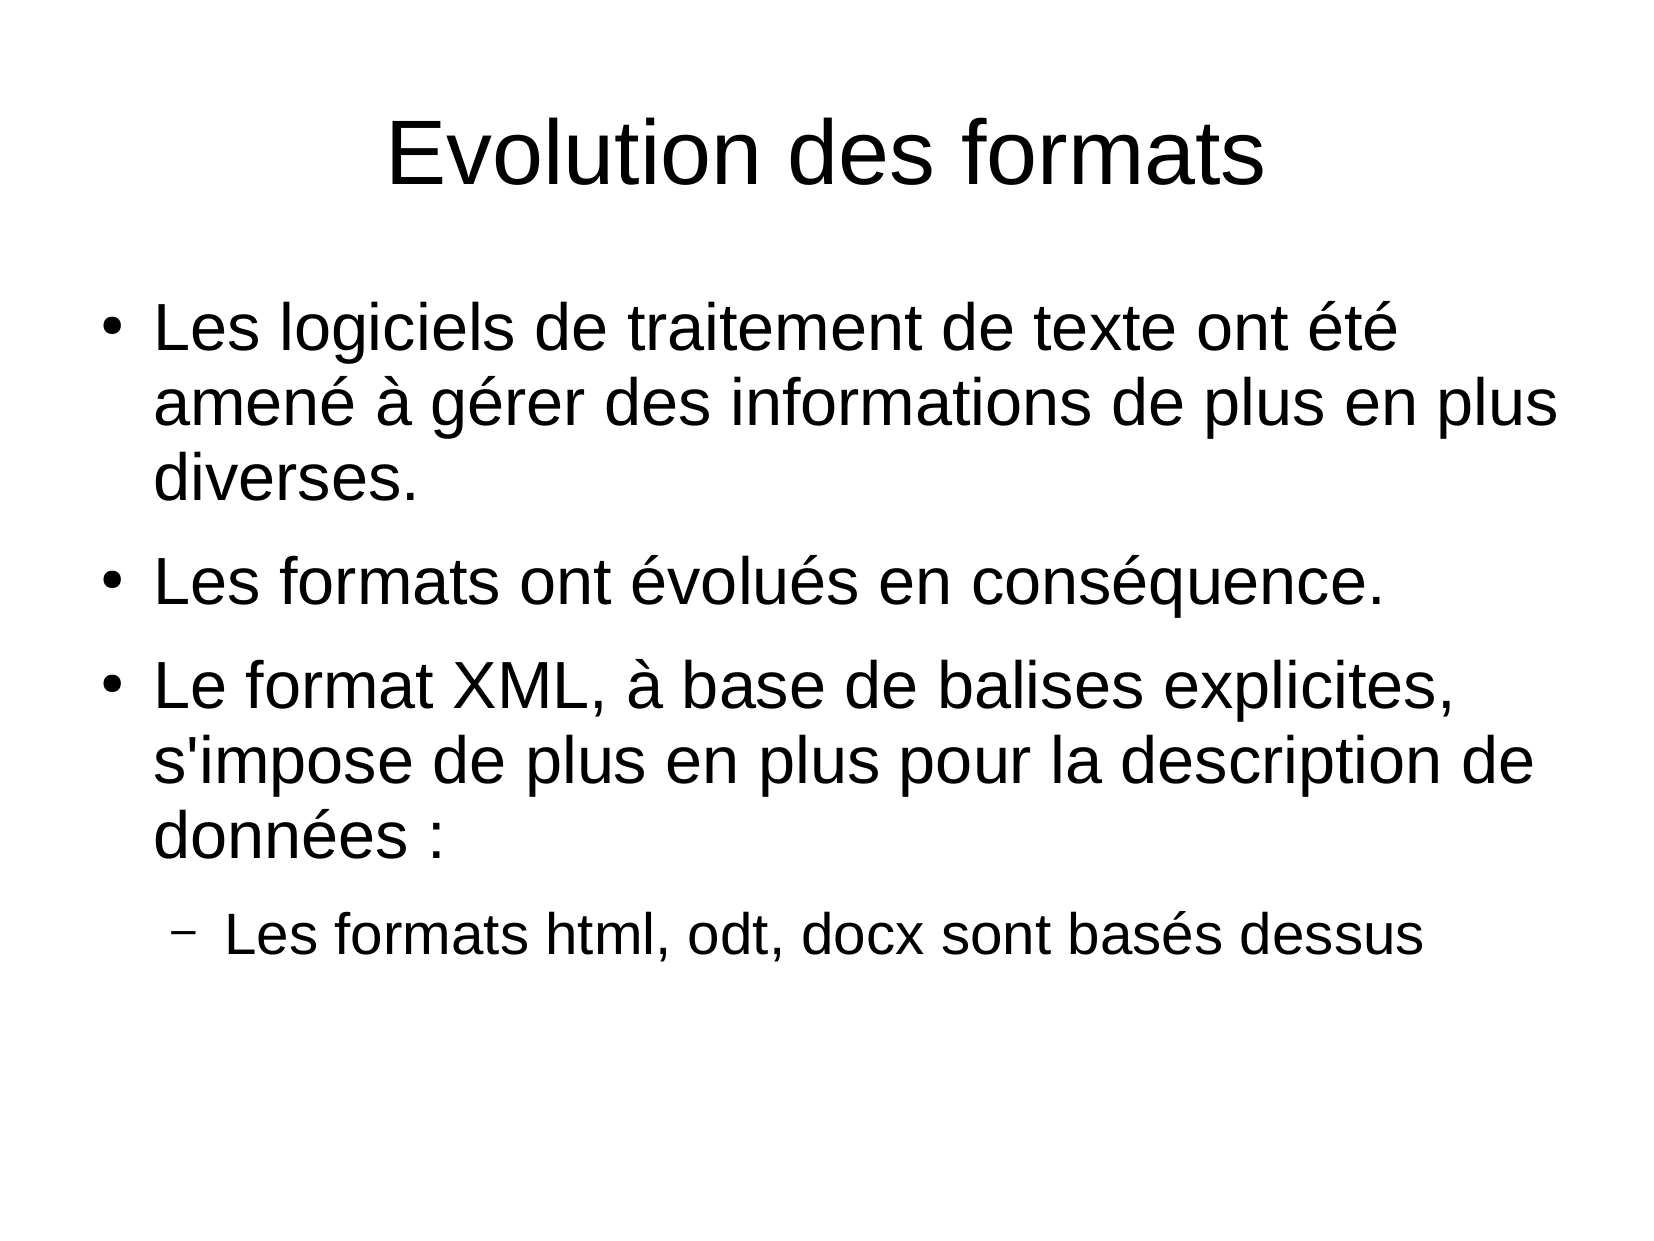

# Evolution des formats
Les logiciels de traitement de texte ont été amené à gérer des informations de plus en plus diverses.
Les formats ont évolués en conséquence.
Le format XML, à base de balises explicites, s'impose de plus en plus pour la description de données :
Les formats html, odt, docx sont basés dessus